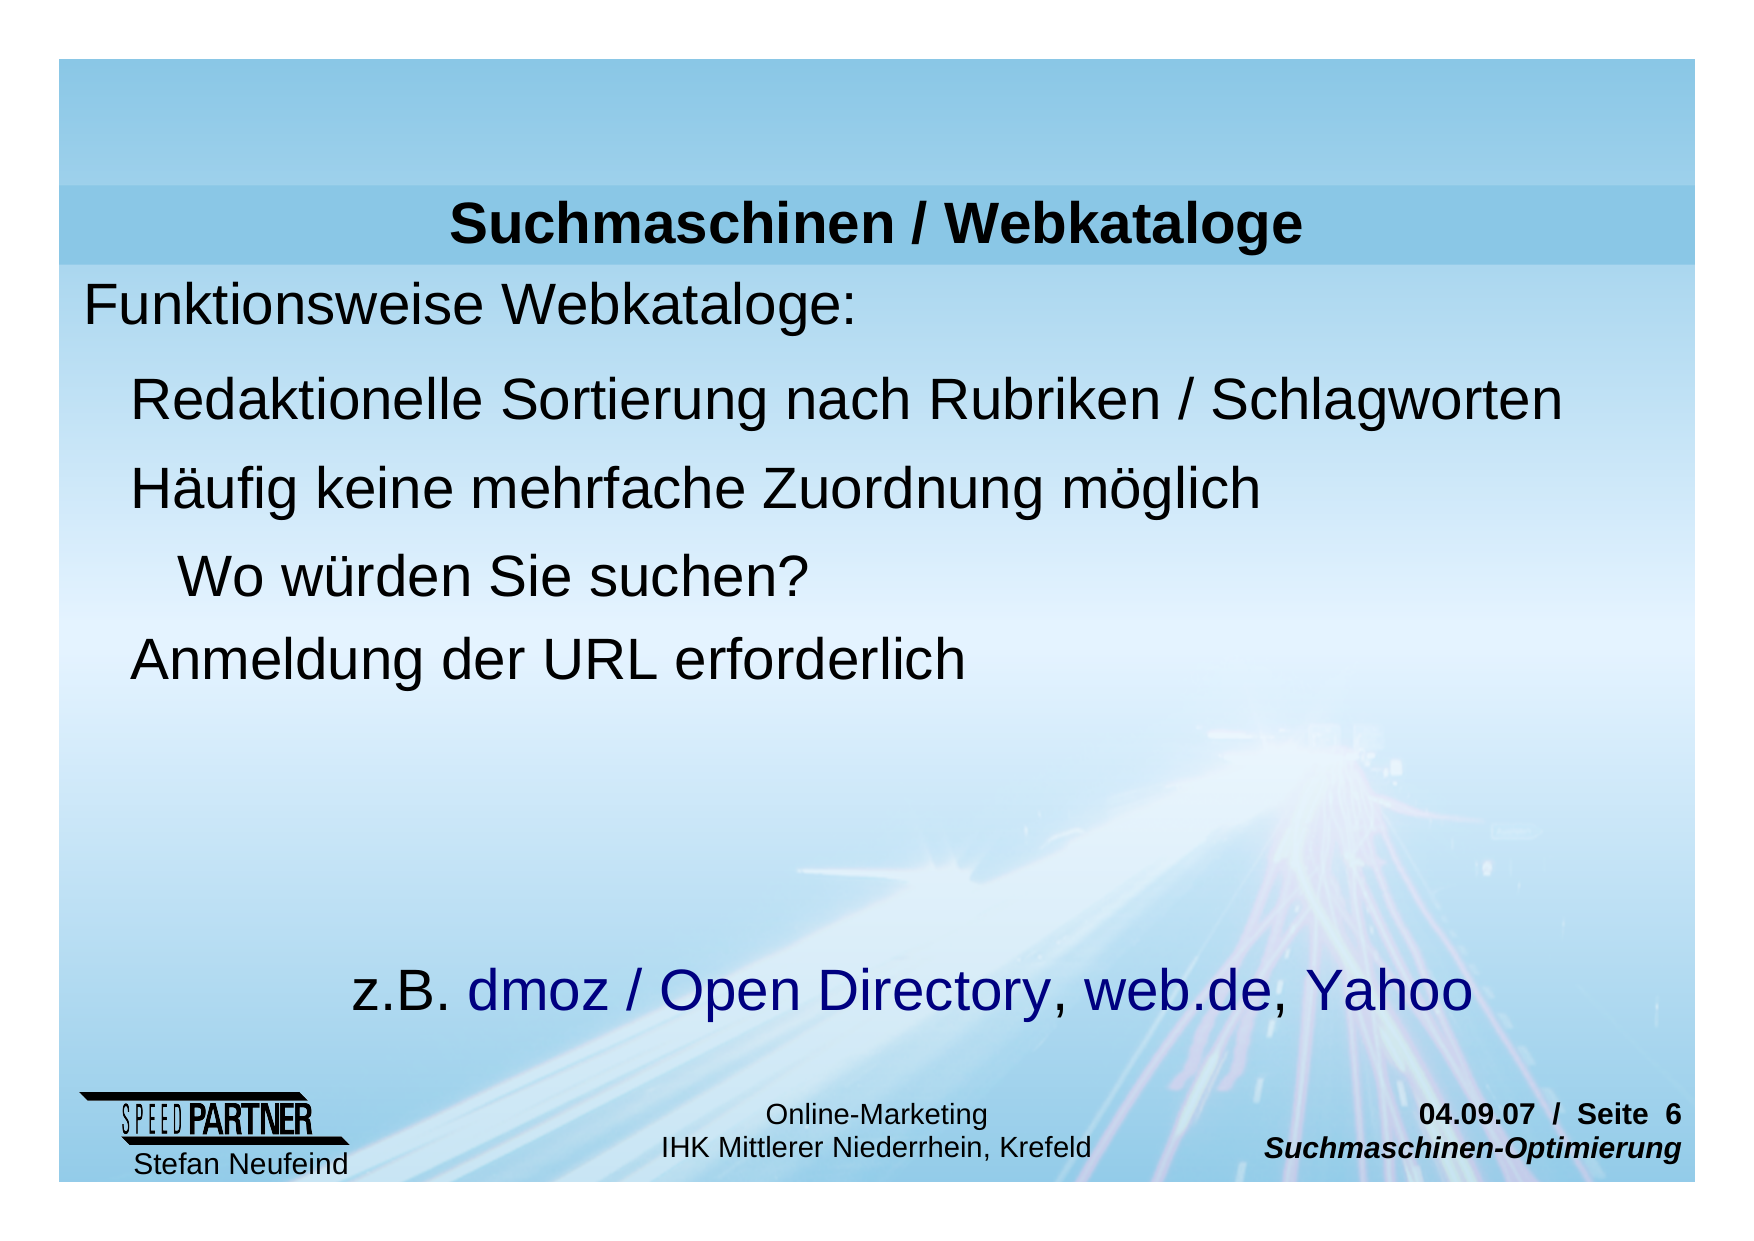

# Suchmaschinen / Webkataloge
Funktionsweise Webkataloge:
Redaktionelle Sortierung nach Rubriken / Schlagworten
Häufig keine mehrfache Zuordnung möglich
Wo würden Sie suchen?
Anmeldung der URL erforderlich
z.B. dmoz / Open Directory, web.de, Yahoo